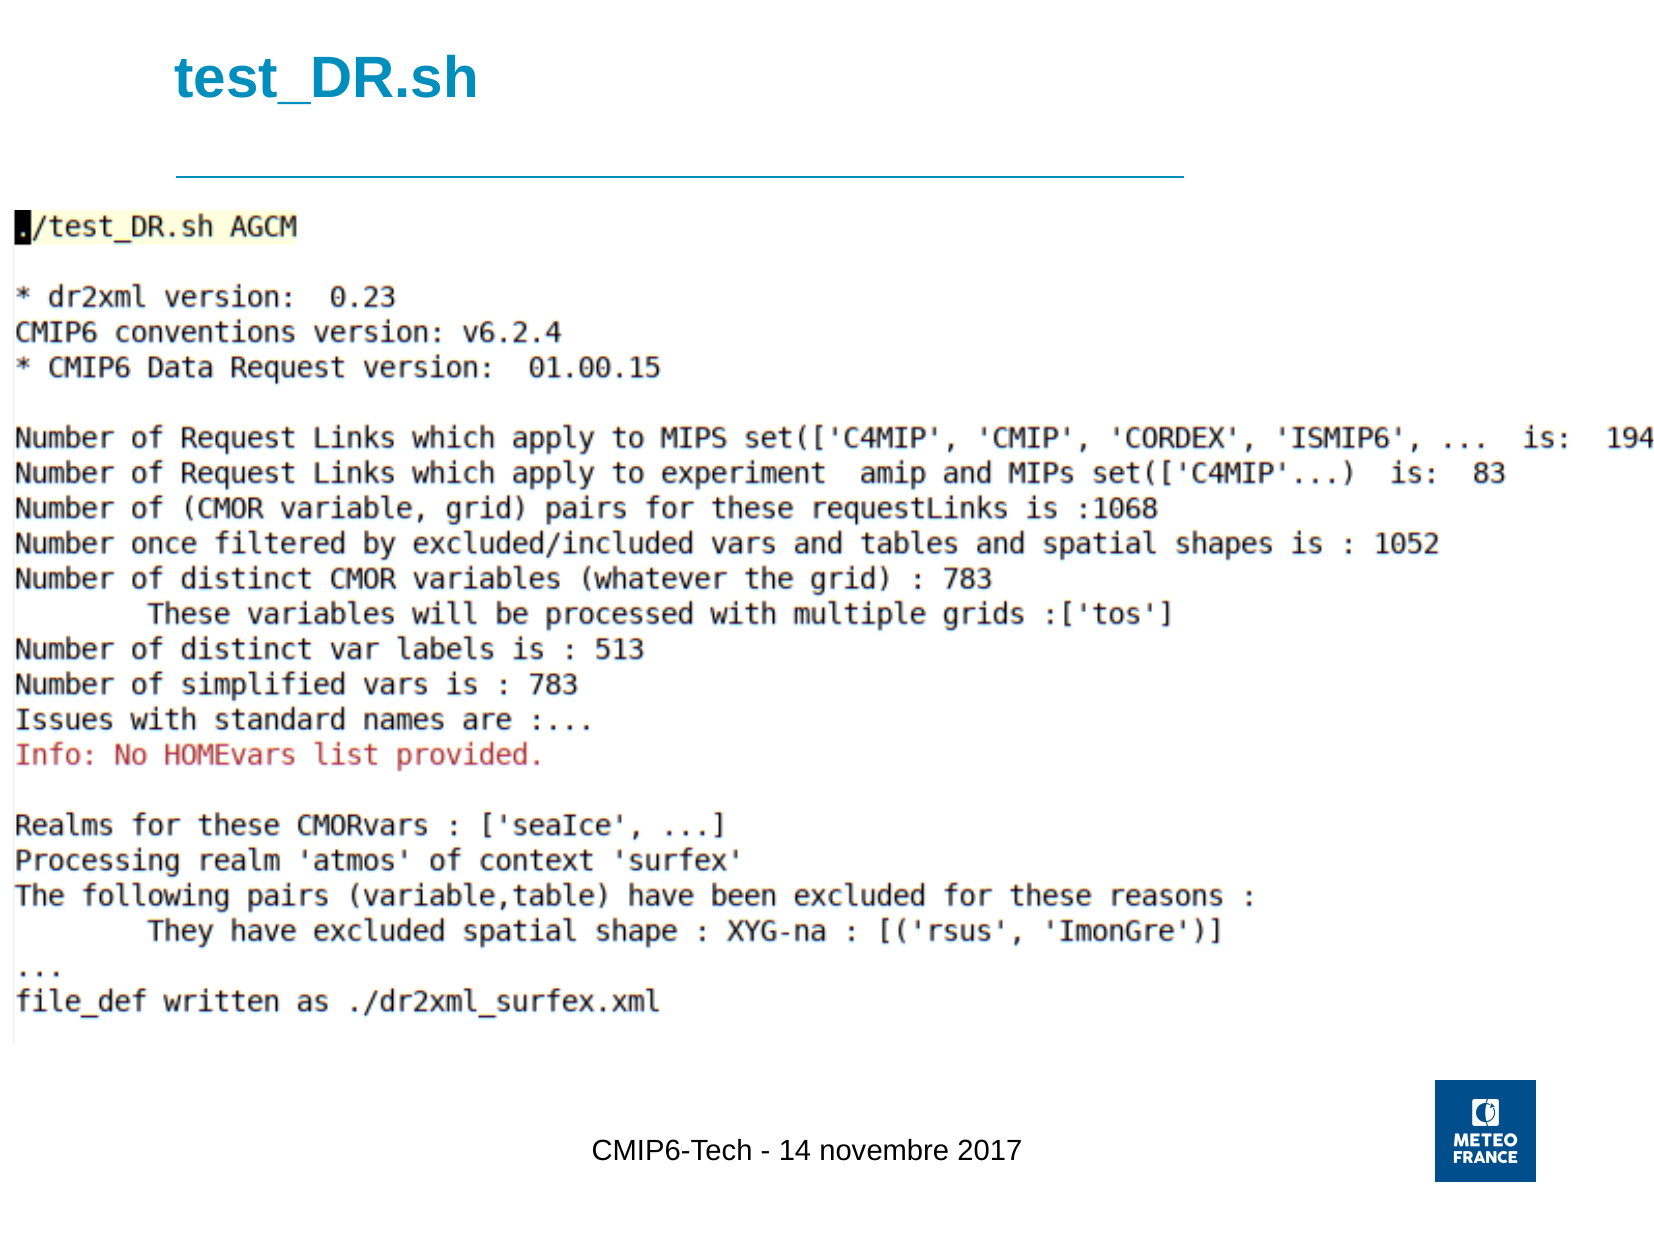

# test_DR.sh
CMIP6-Tech - 14 novembre 2017